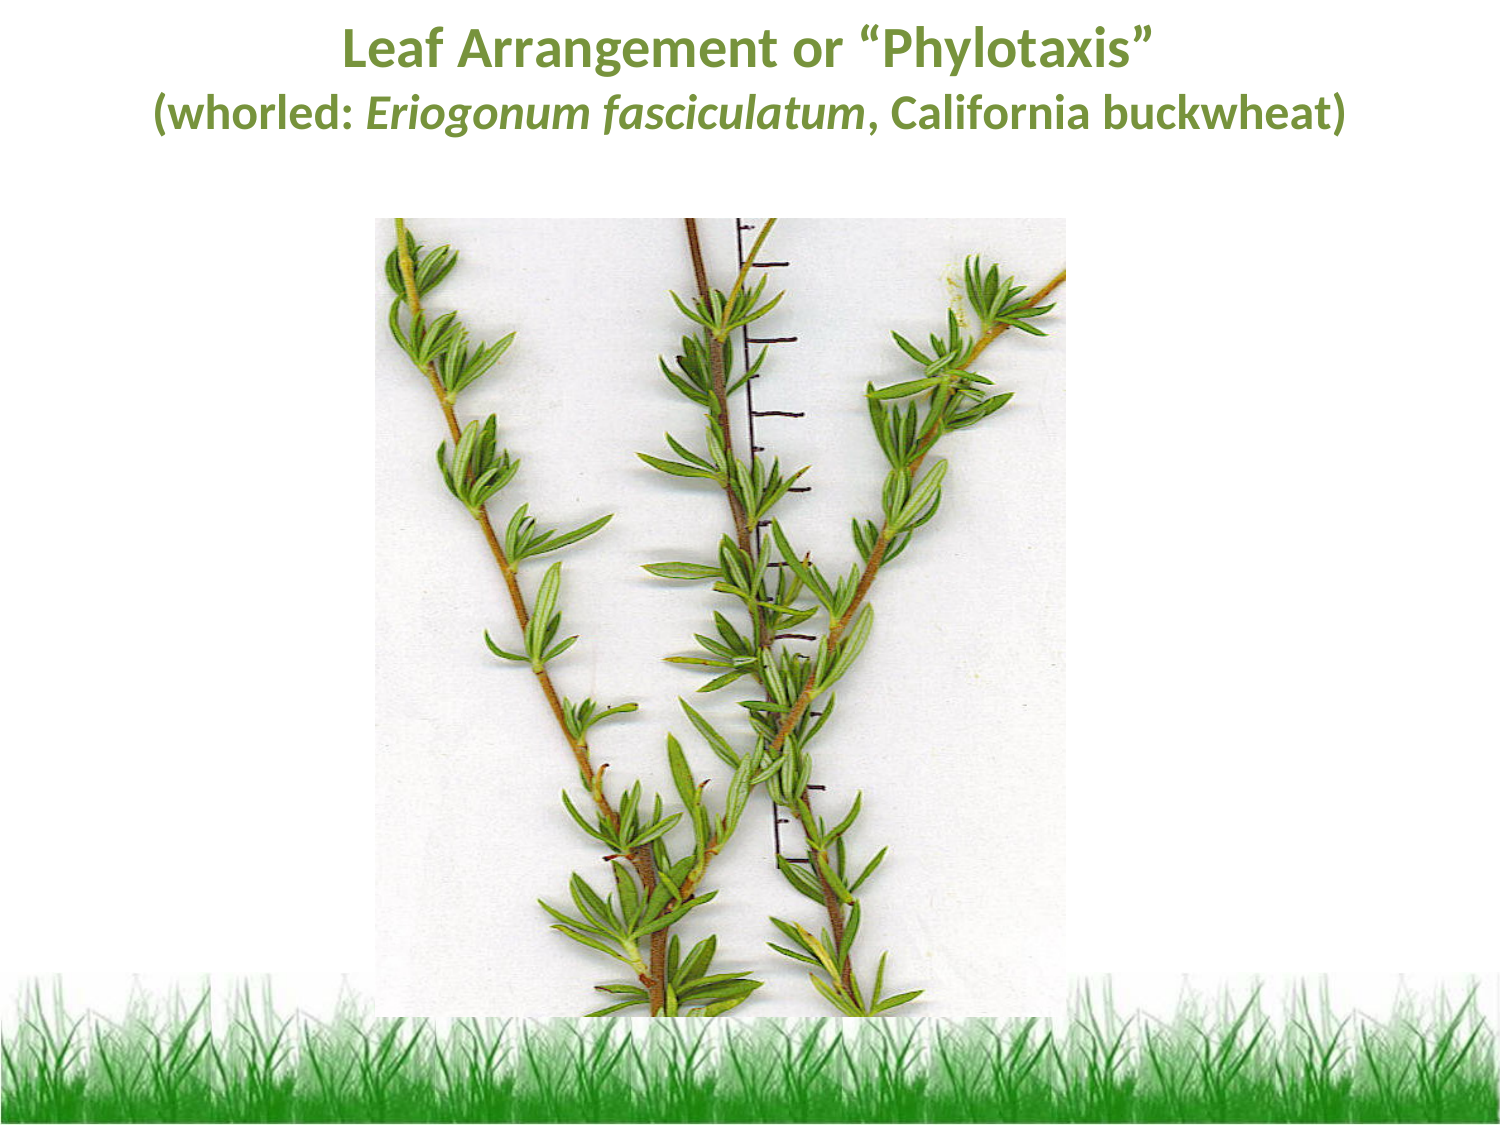

# Leaf Arrangement or “Phylotaxis” (whorled: Eriogonum fasciculatum, California buckwheat)